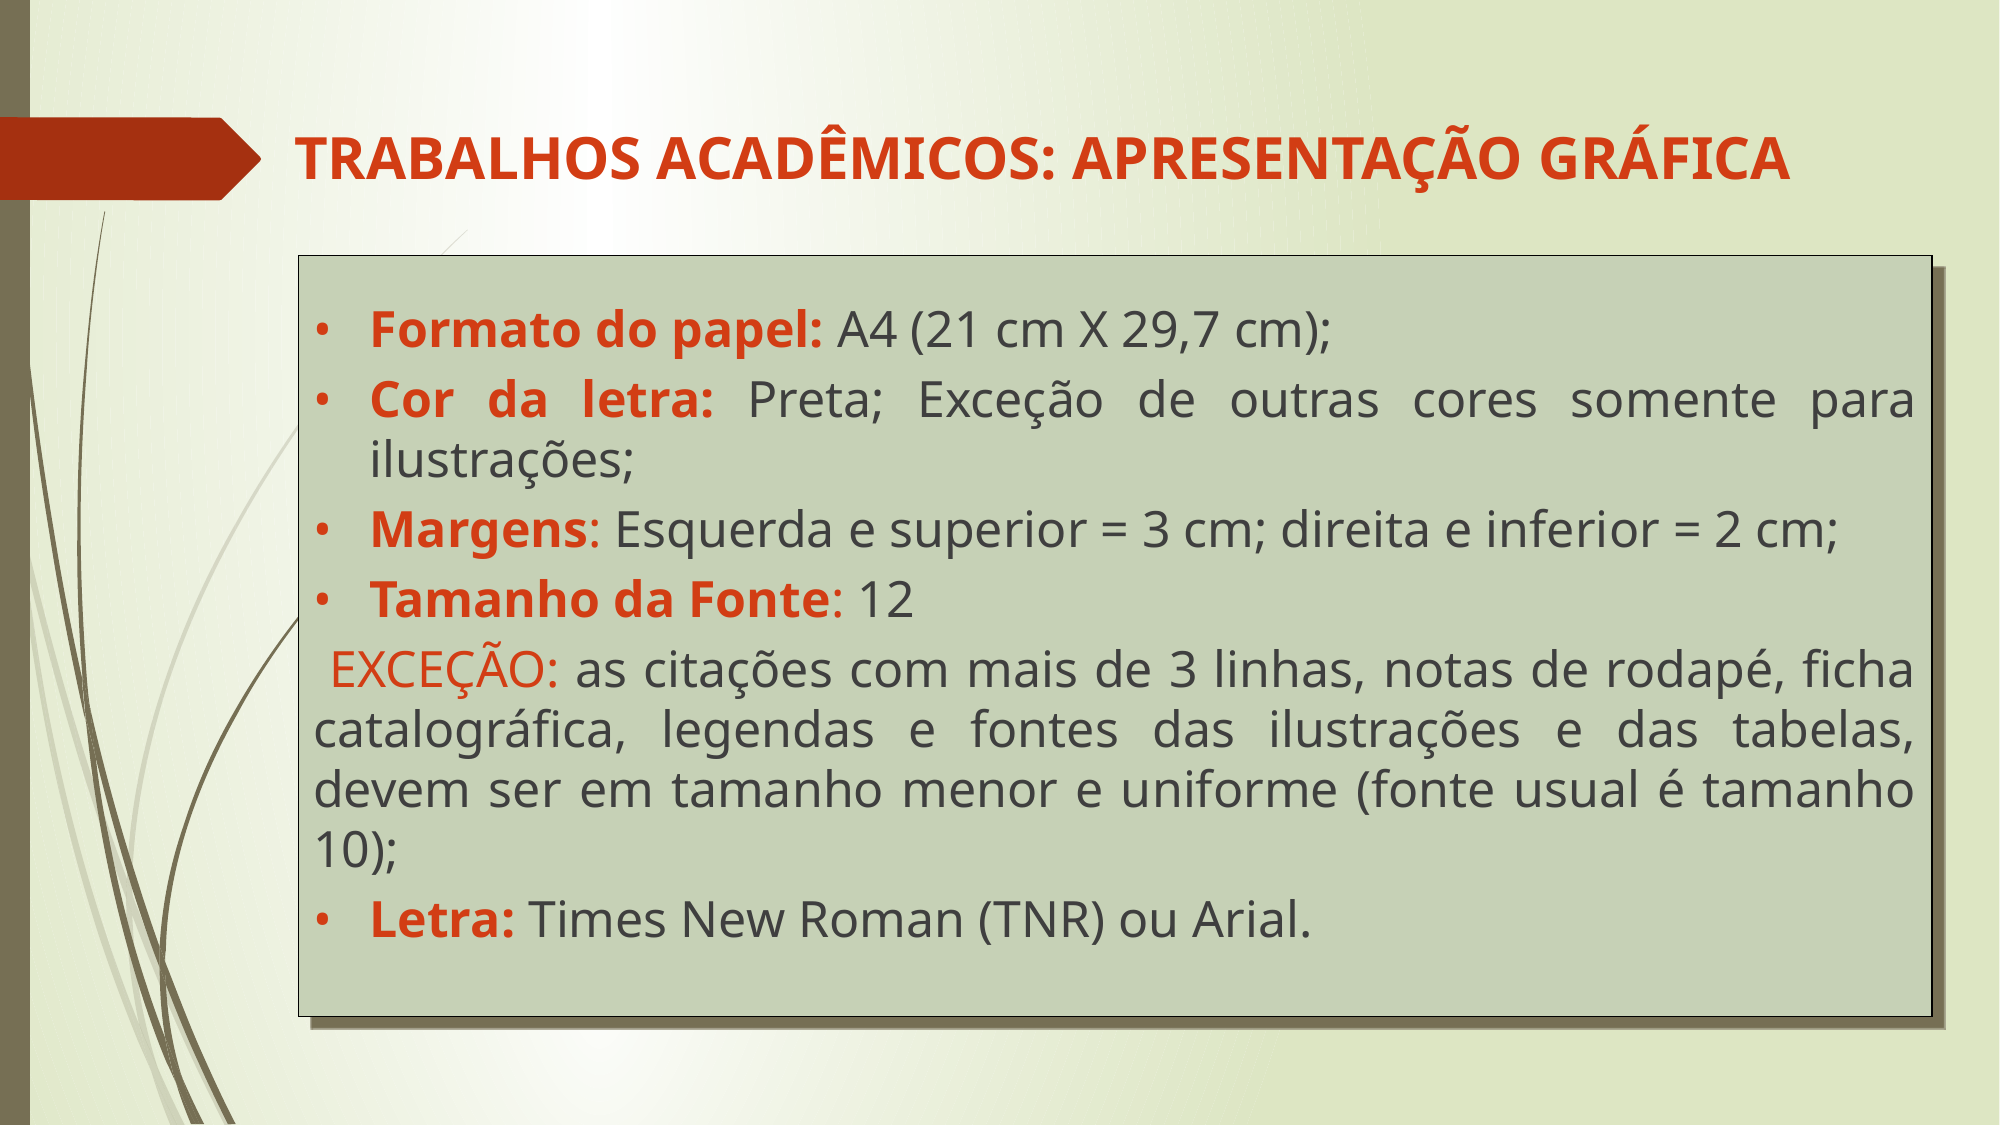

TRABALHOS ACADÊMICOS: APRESENTAÇÃO GRÁFICA
Formato do papel: A4 (21 cm X 29,7 cm);
Cor da letra: Preta; Exceção de outras cores somente para ilustrações;
Margens: Esquerda e superior = 3 cm; direita e inferior = 2 cm;
Tamanho da Fonte: 12
 EXCEÇÃO: as citações com mais de 3 linhas, notas de rodapé, ficha catalográfica, legendas e fontes das ilustrações e das tabelas, devem ser em tamanho menor e uniforme (fonte usual é tamanho 10);
Letra: Times New Roman (TNR) ou Arial.